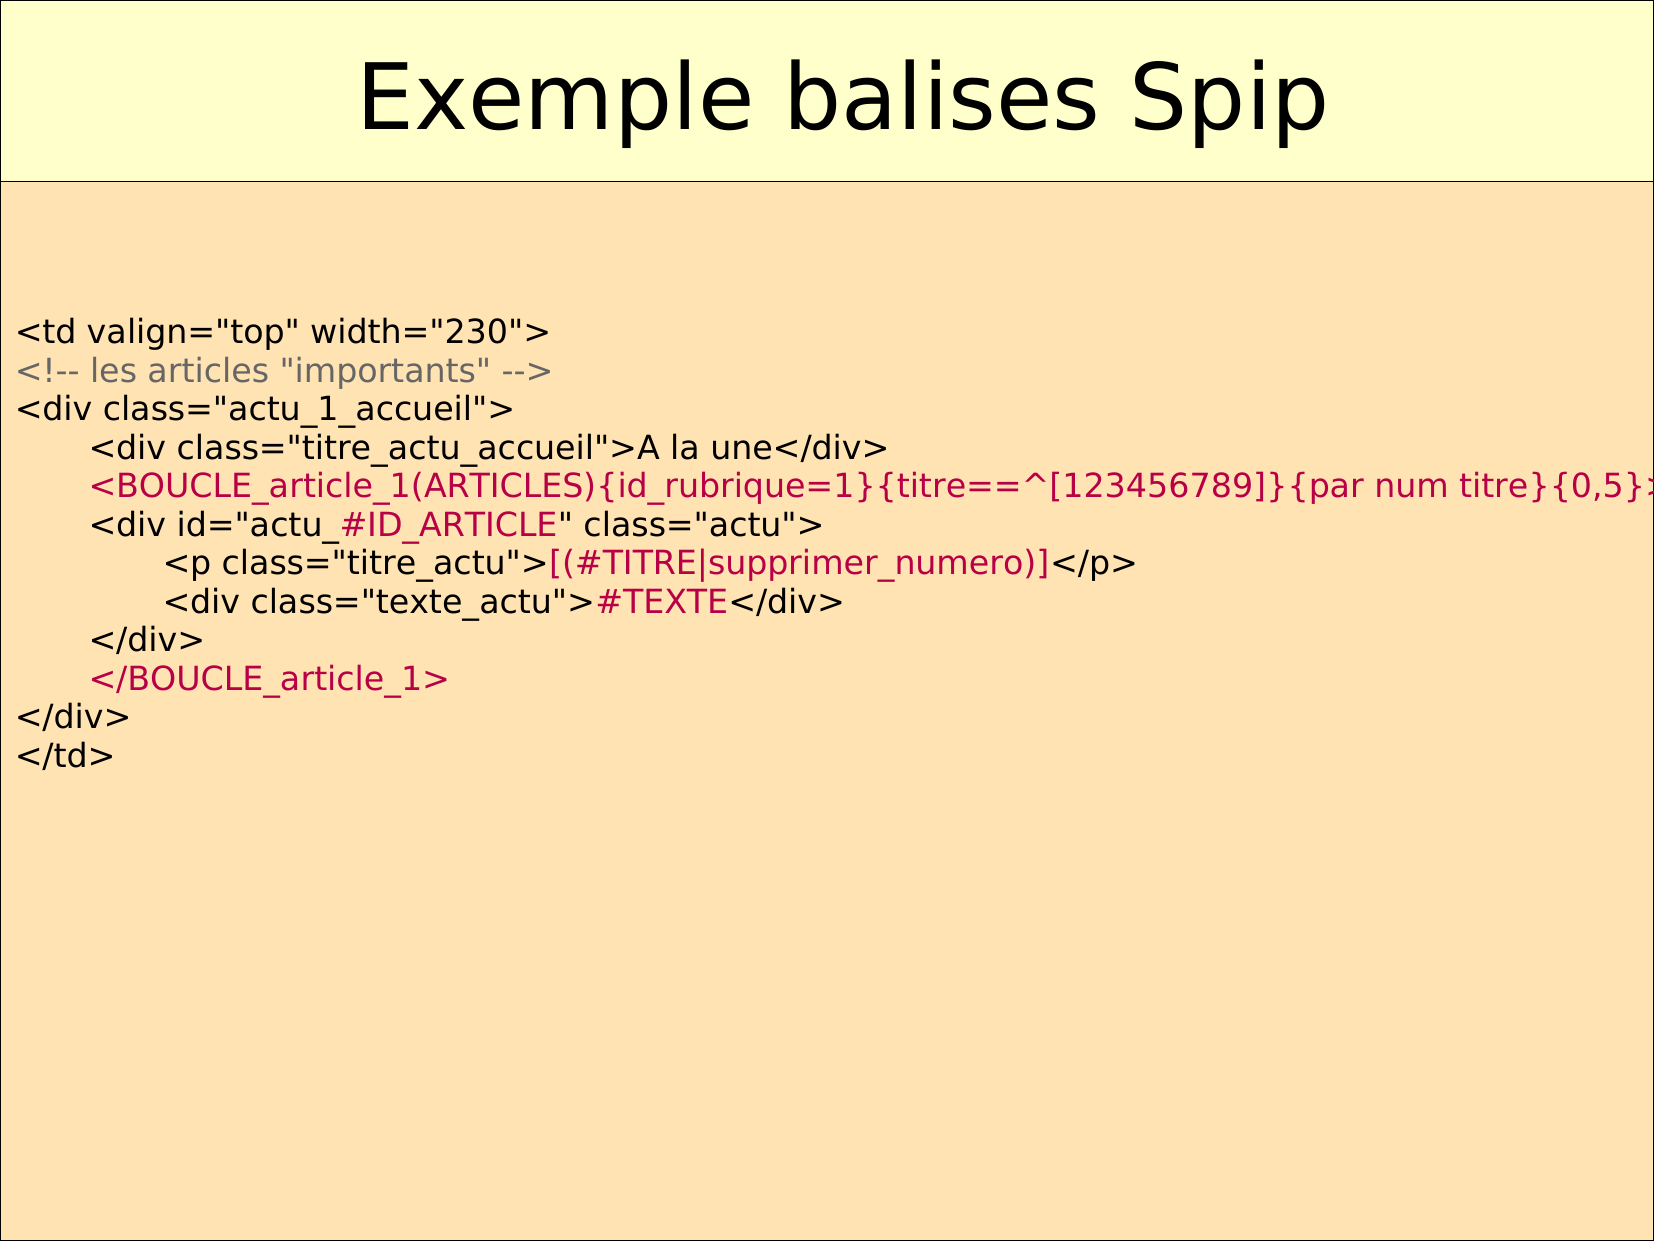

# Exemple balises Spip
<td valign="top" width="230">
<!-- les articles "importants" -->
<div class="actu_1_accueil">
	<div class="titre_actu_accueil">A la une</div>
	<BOUCLE_article_1(ARTICLES){id_rubrique=1}{titre==^[123456789]}{par num titre}{0,5}>
	<div id="actu_#ID_ARTICLE" class="actu">
		<p class="titre_actu">[(#TITRE|supprimer_numero)]</p>
		<div class="texte_actu">#TEXTE</div>
	</div>
	</BOUCLE_article_1>
</div>
</td>